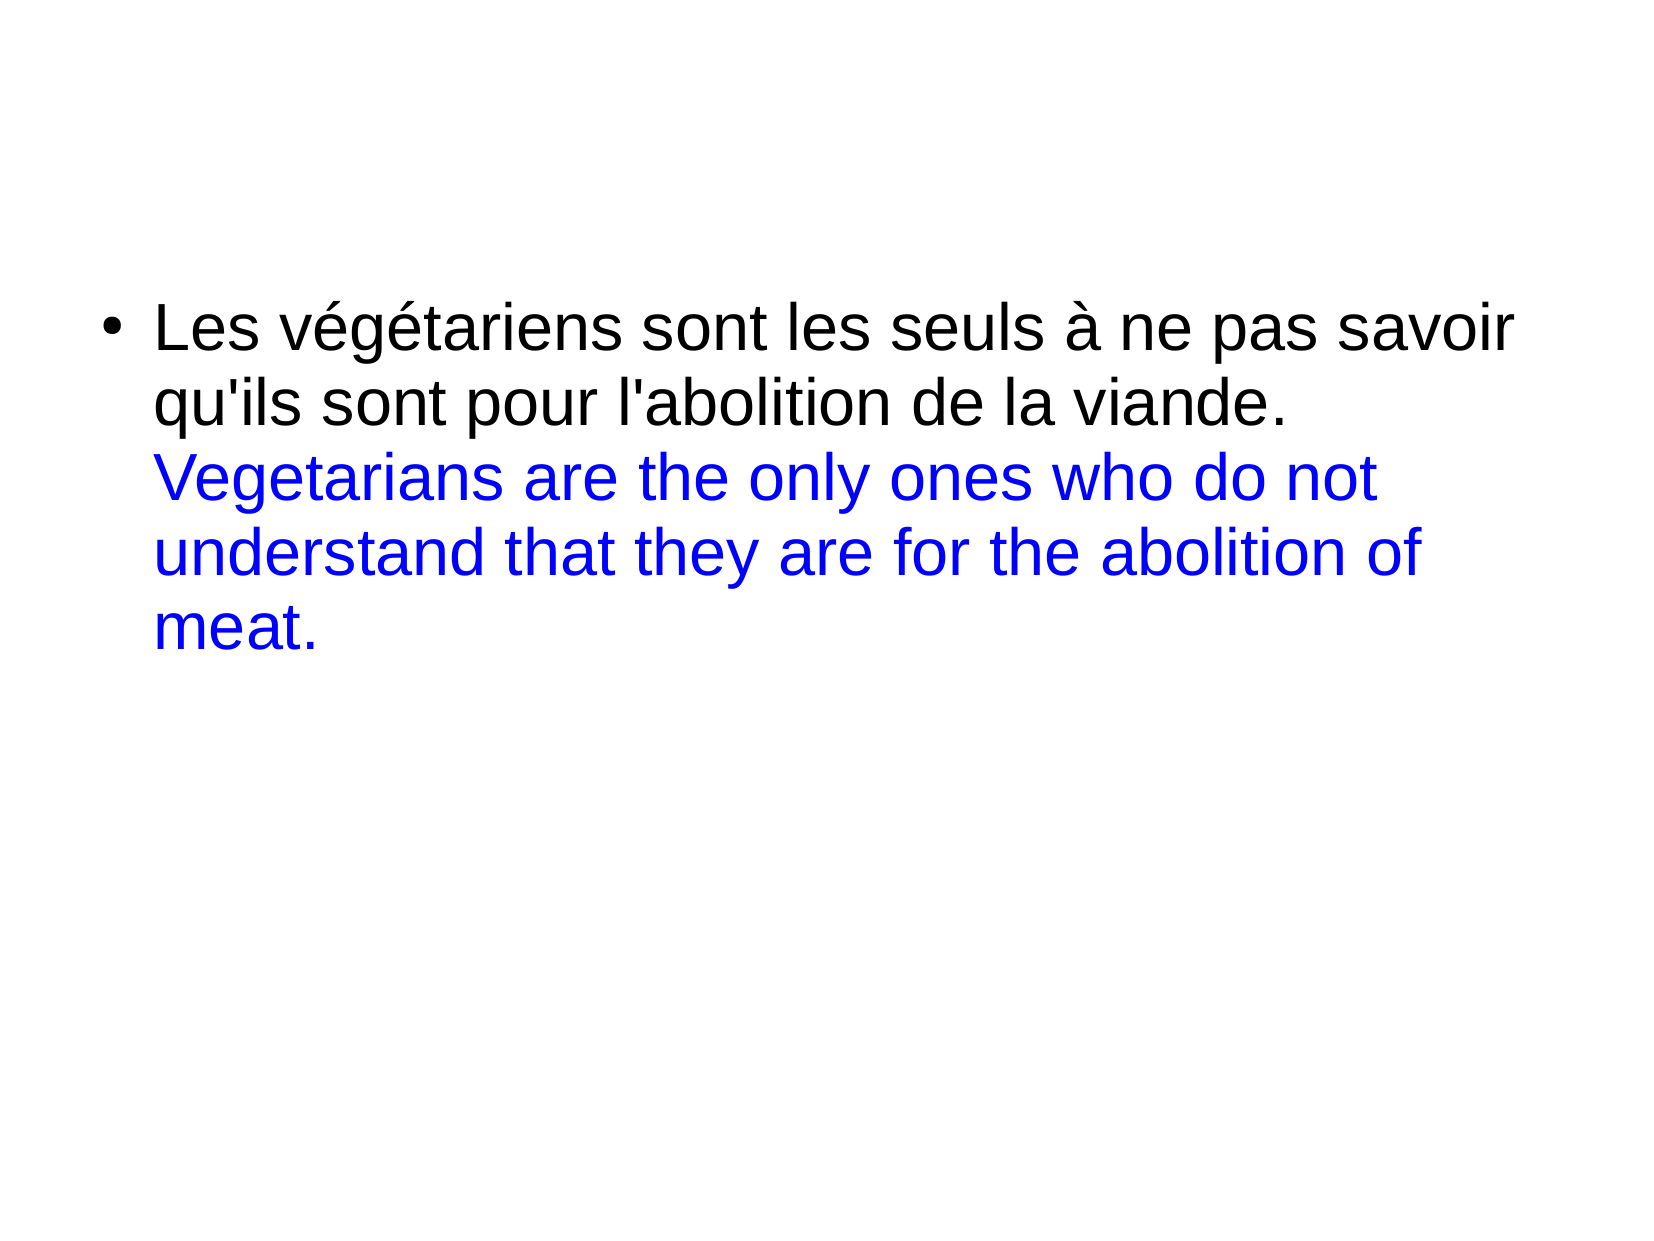

# Les végétariens sont les seuls à ne pas savoir qu'ils sont pour l'abolition de la viande. Vegetarians are the only ones who do not understand that they are for the abolition of meat.